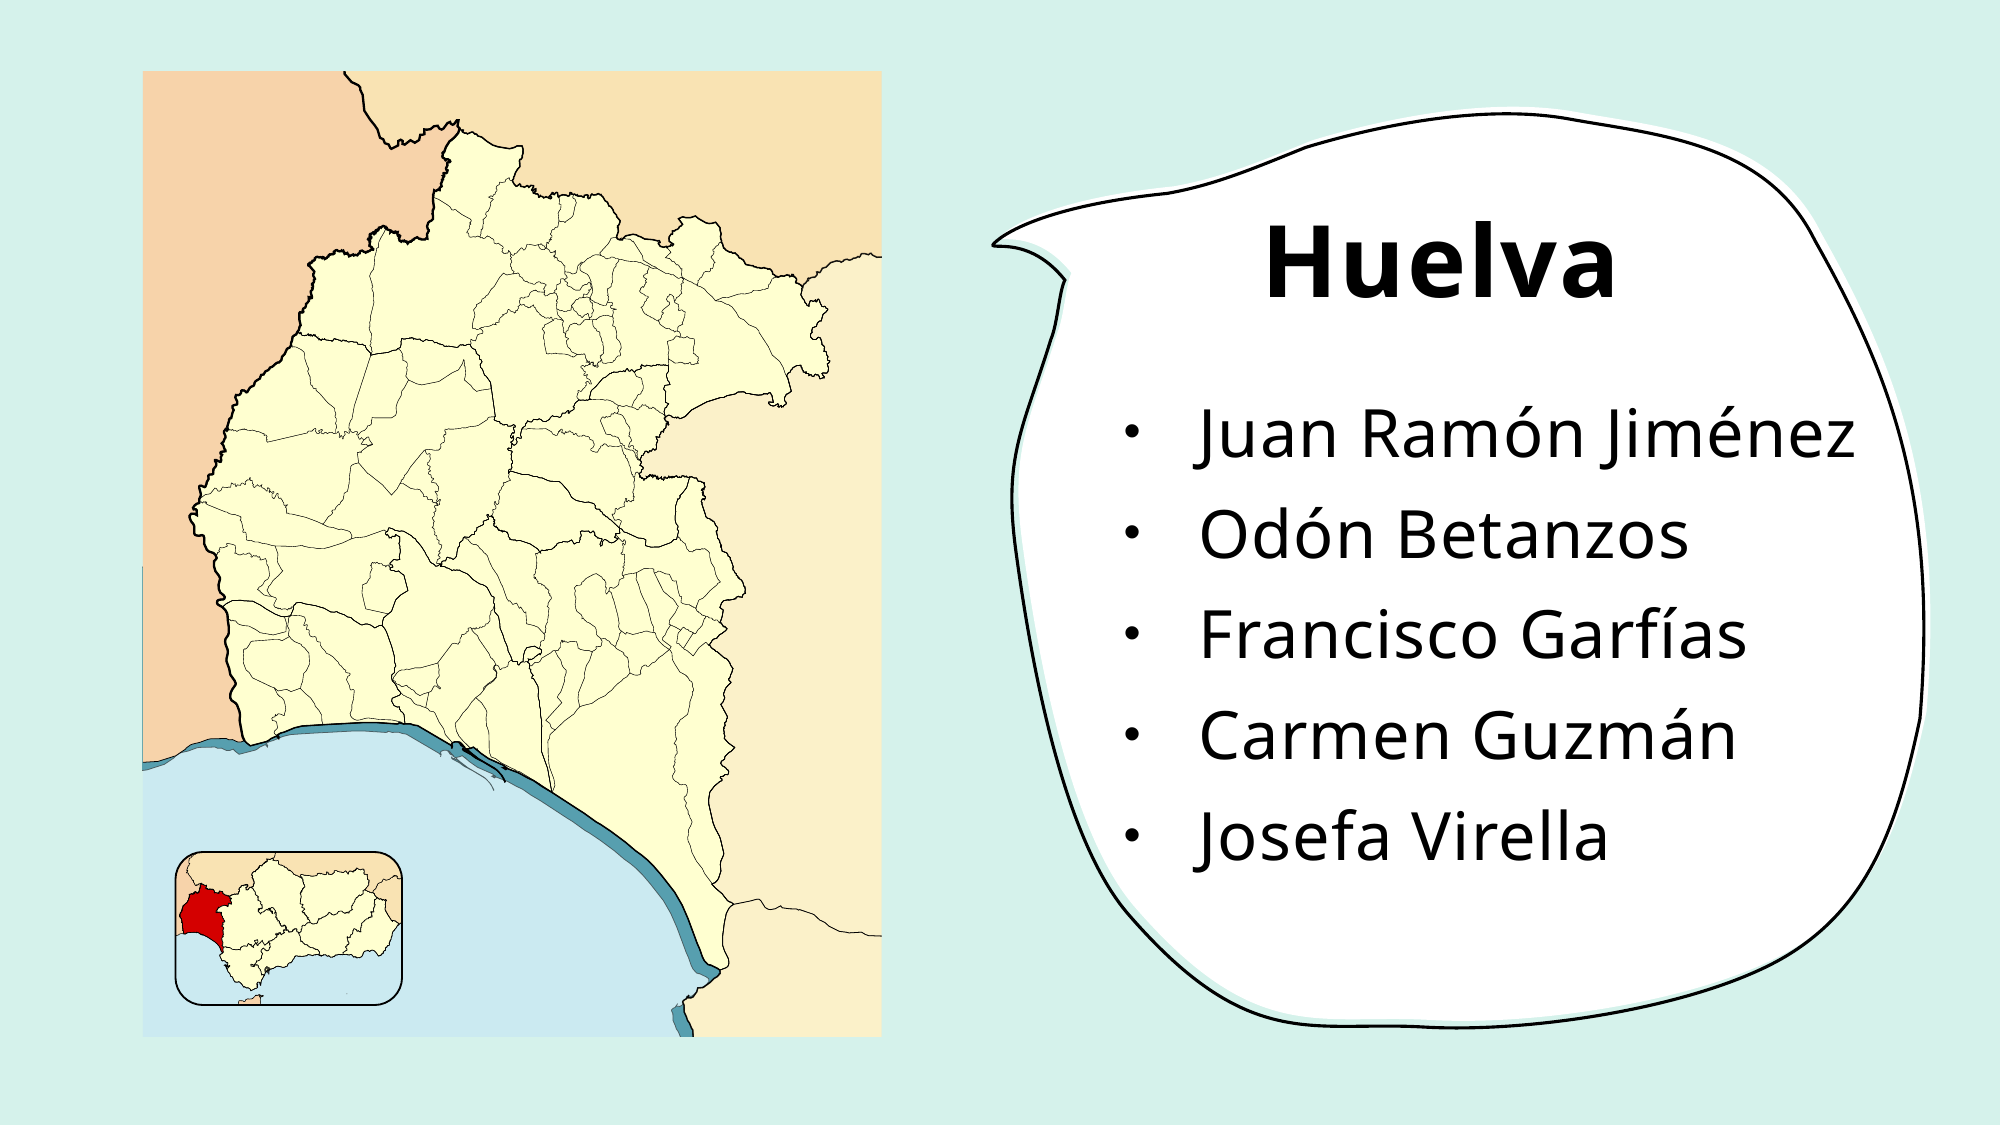

# Huelva
Juan Ramón Jiménez
Odón Betanzos
Francisco Garfías
Carmen Guzmán
Josefa Virella